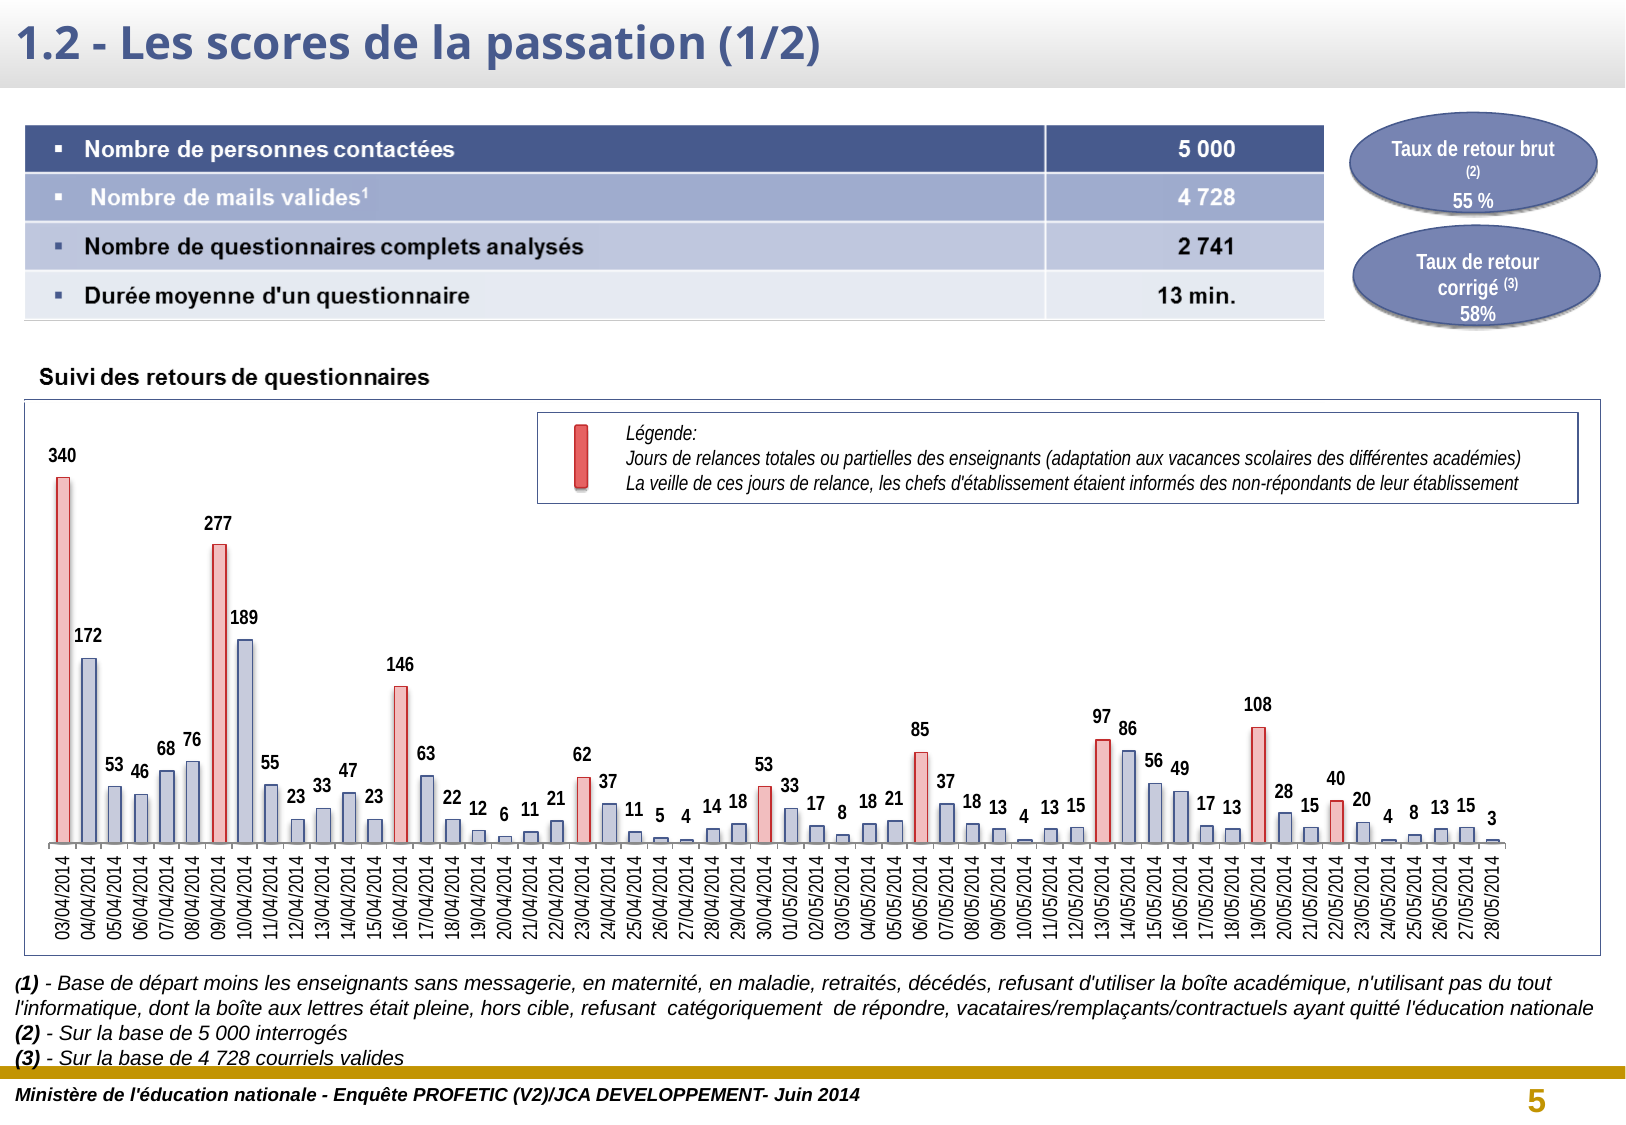

# 1.2 - Les scores de la passation (1/2)
Taux de retour brut (2)
55 %
Taux de retour corrigé (3)
58%
Légende:
Jours de relances totales ou partielles des enseignants (adaptation aux vacances scolaires des différentes académies)
La veille de ces jours de relance, les chefs d'établissement étaient informés des non-répondants de leur établissement
(1) - Base de départ moins les enseignants sans messagerie, en maternité, en maladie, retraités, décédés, refusant d'utiliser la boîte académique, n'utilisant pas du tout l'informatique, dont la boîte aux lettres était pleine, hors cible, refusant catégoriquement de répondre, vacataires/remplaçants/contractuels ayant quitté l'éducation nationale
(2) - Sur la base de 5 000 interrogés
(3) - Sur la base de 4 728 courriels valides
4
Ministère de l'éducation nationale - Enquête PROFETIC (V2)/JCA DEVELOPPEMENT- Juin 2014